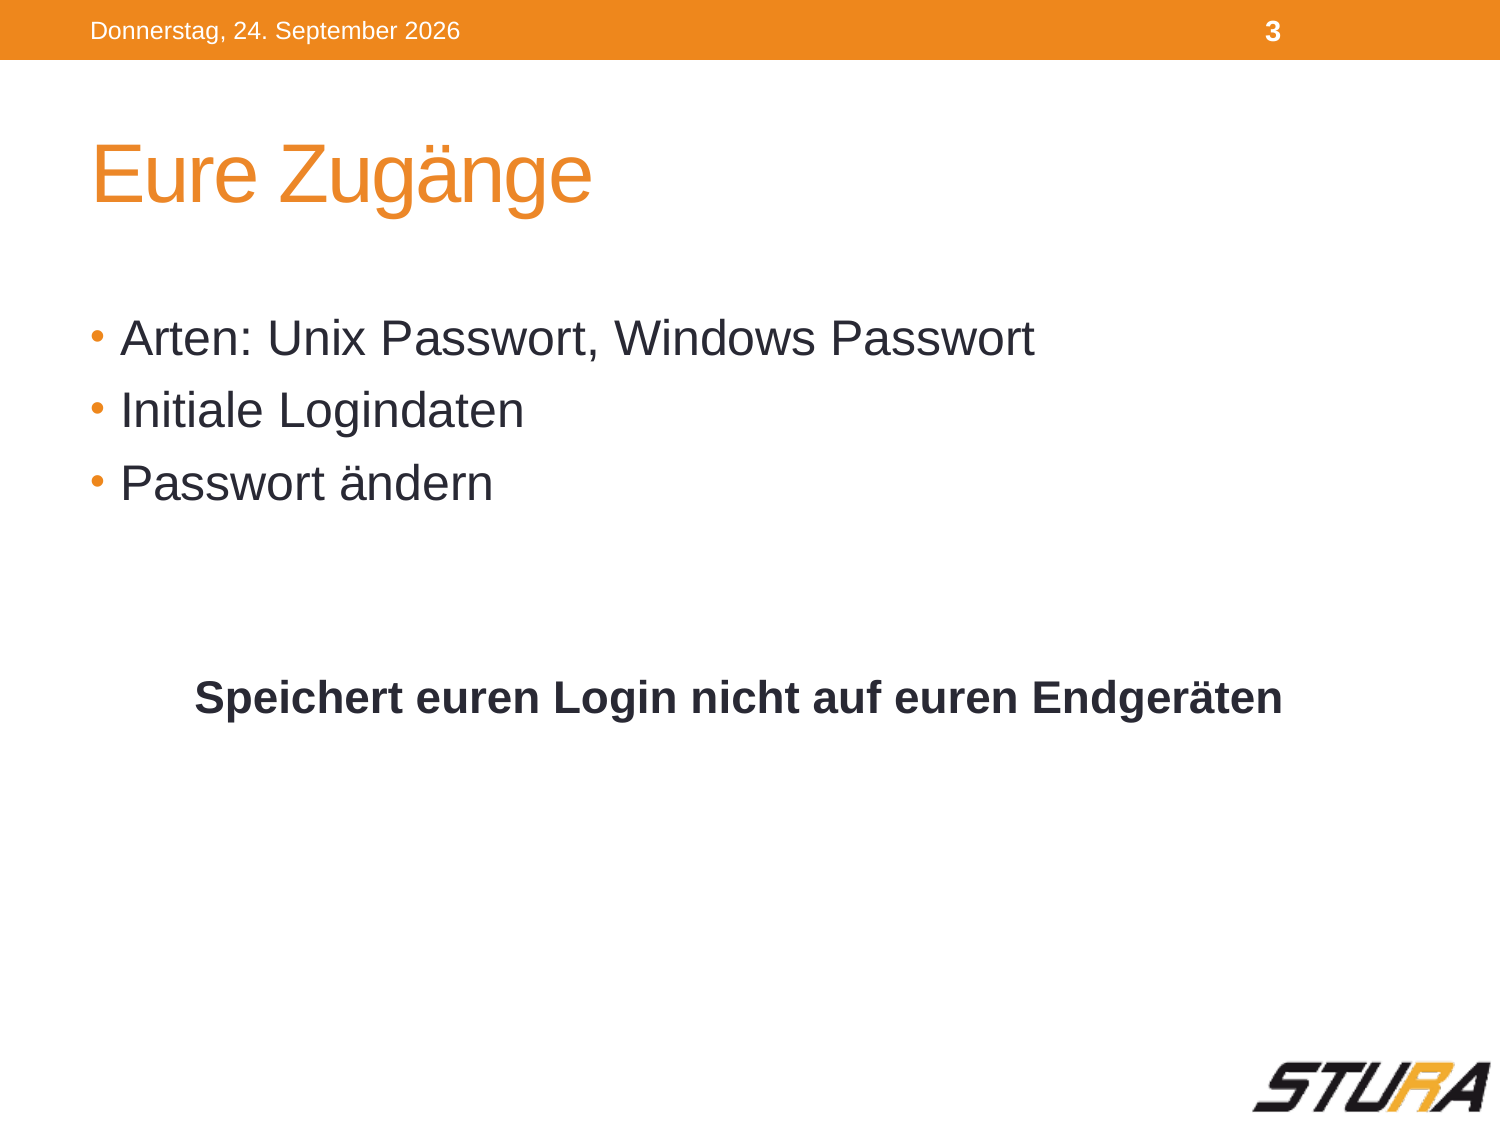

# Eure Zugänge
Arten: Unix Passwort, Windows Passwort
Initiale Logindaten
Passwort ändern
Speichert euren Login nicht auf euren Endgeräten